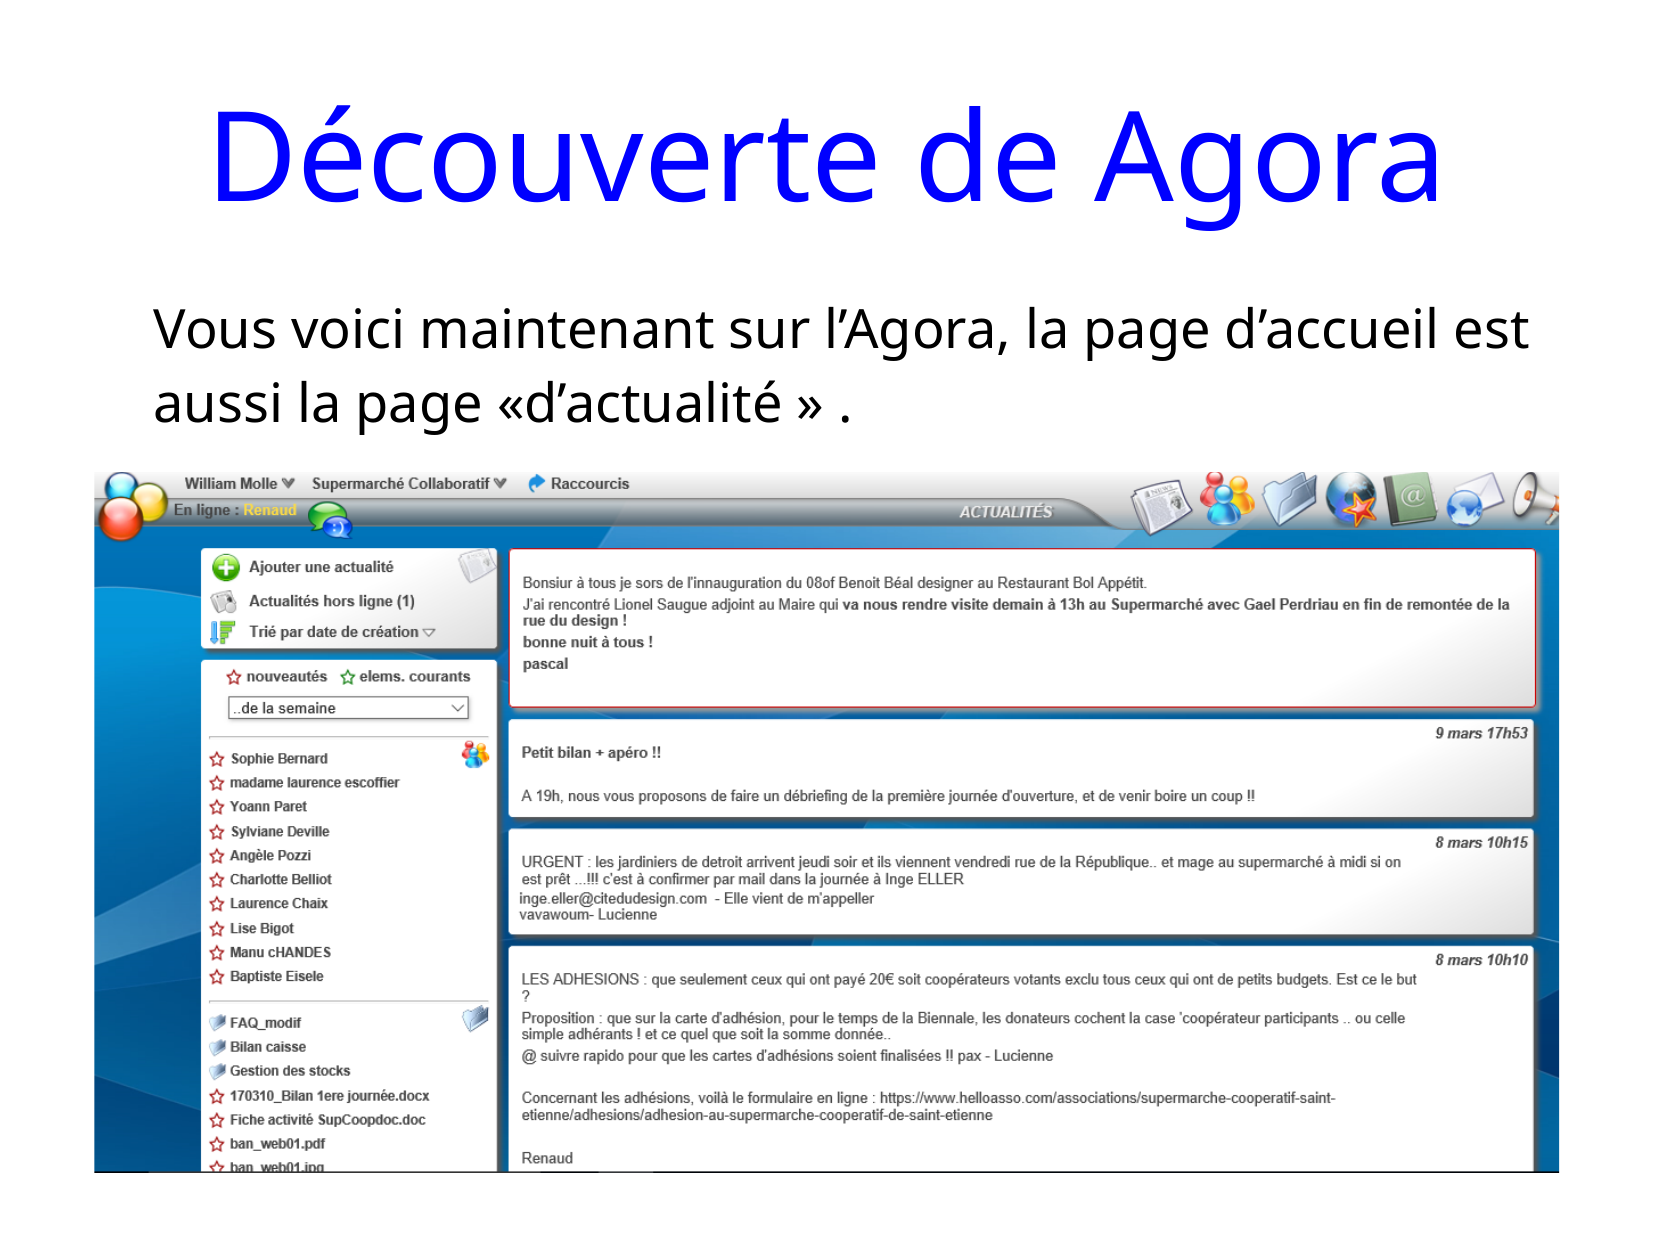

# Découverte de Agora
Vous voici maintenant sur l’Agora, la page d’accueil est aussi la page «d’actualité » .